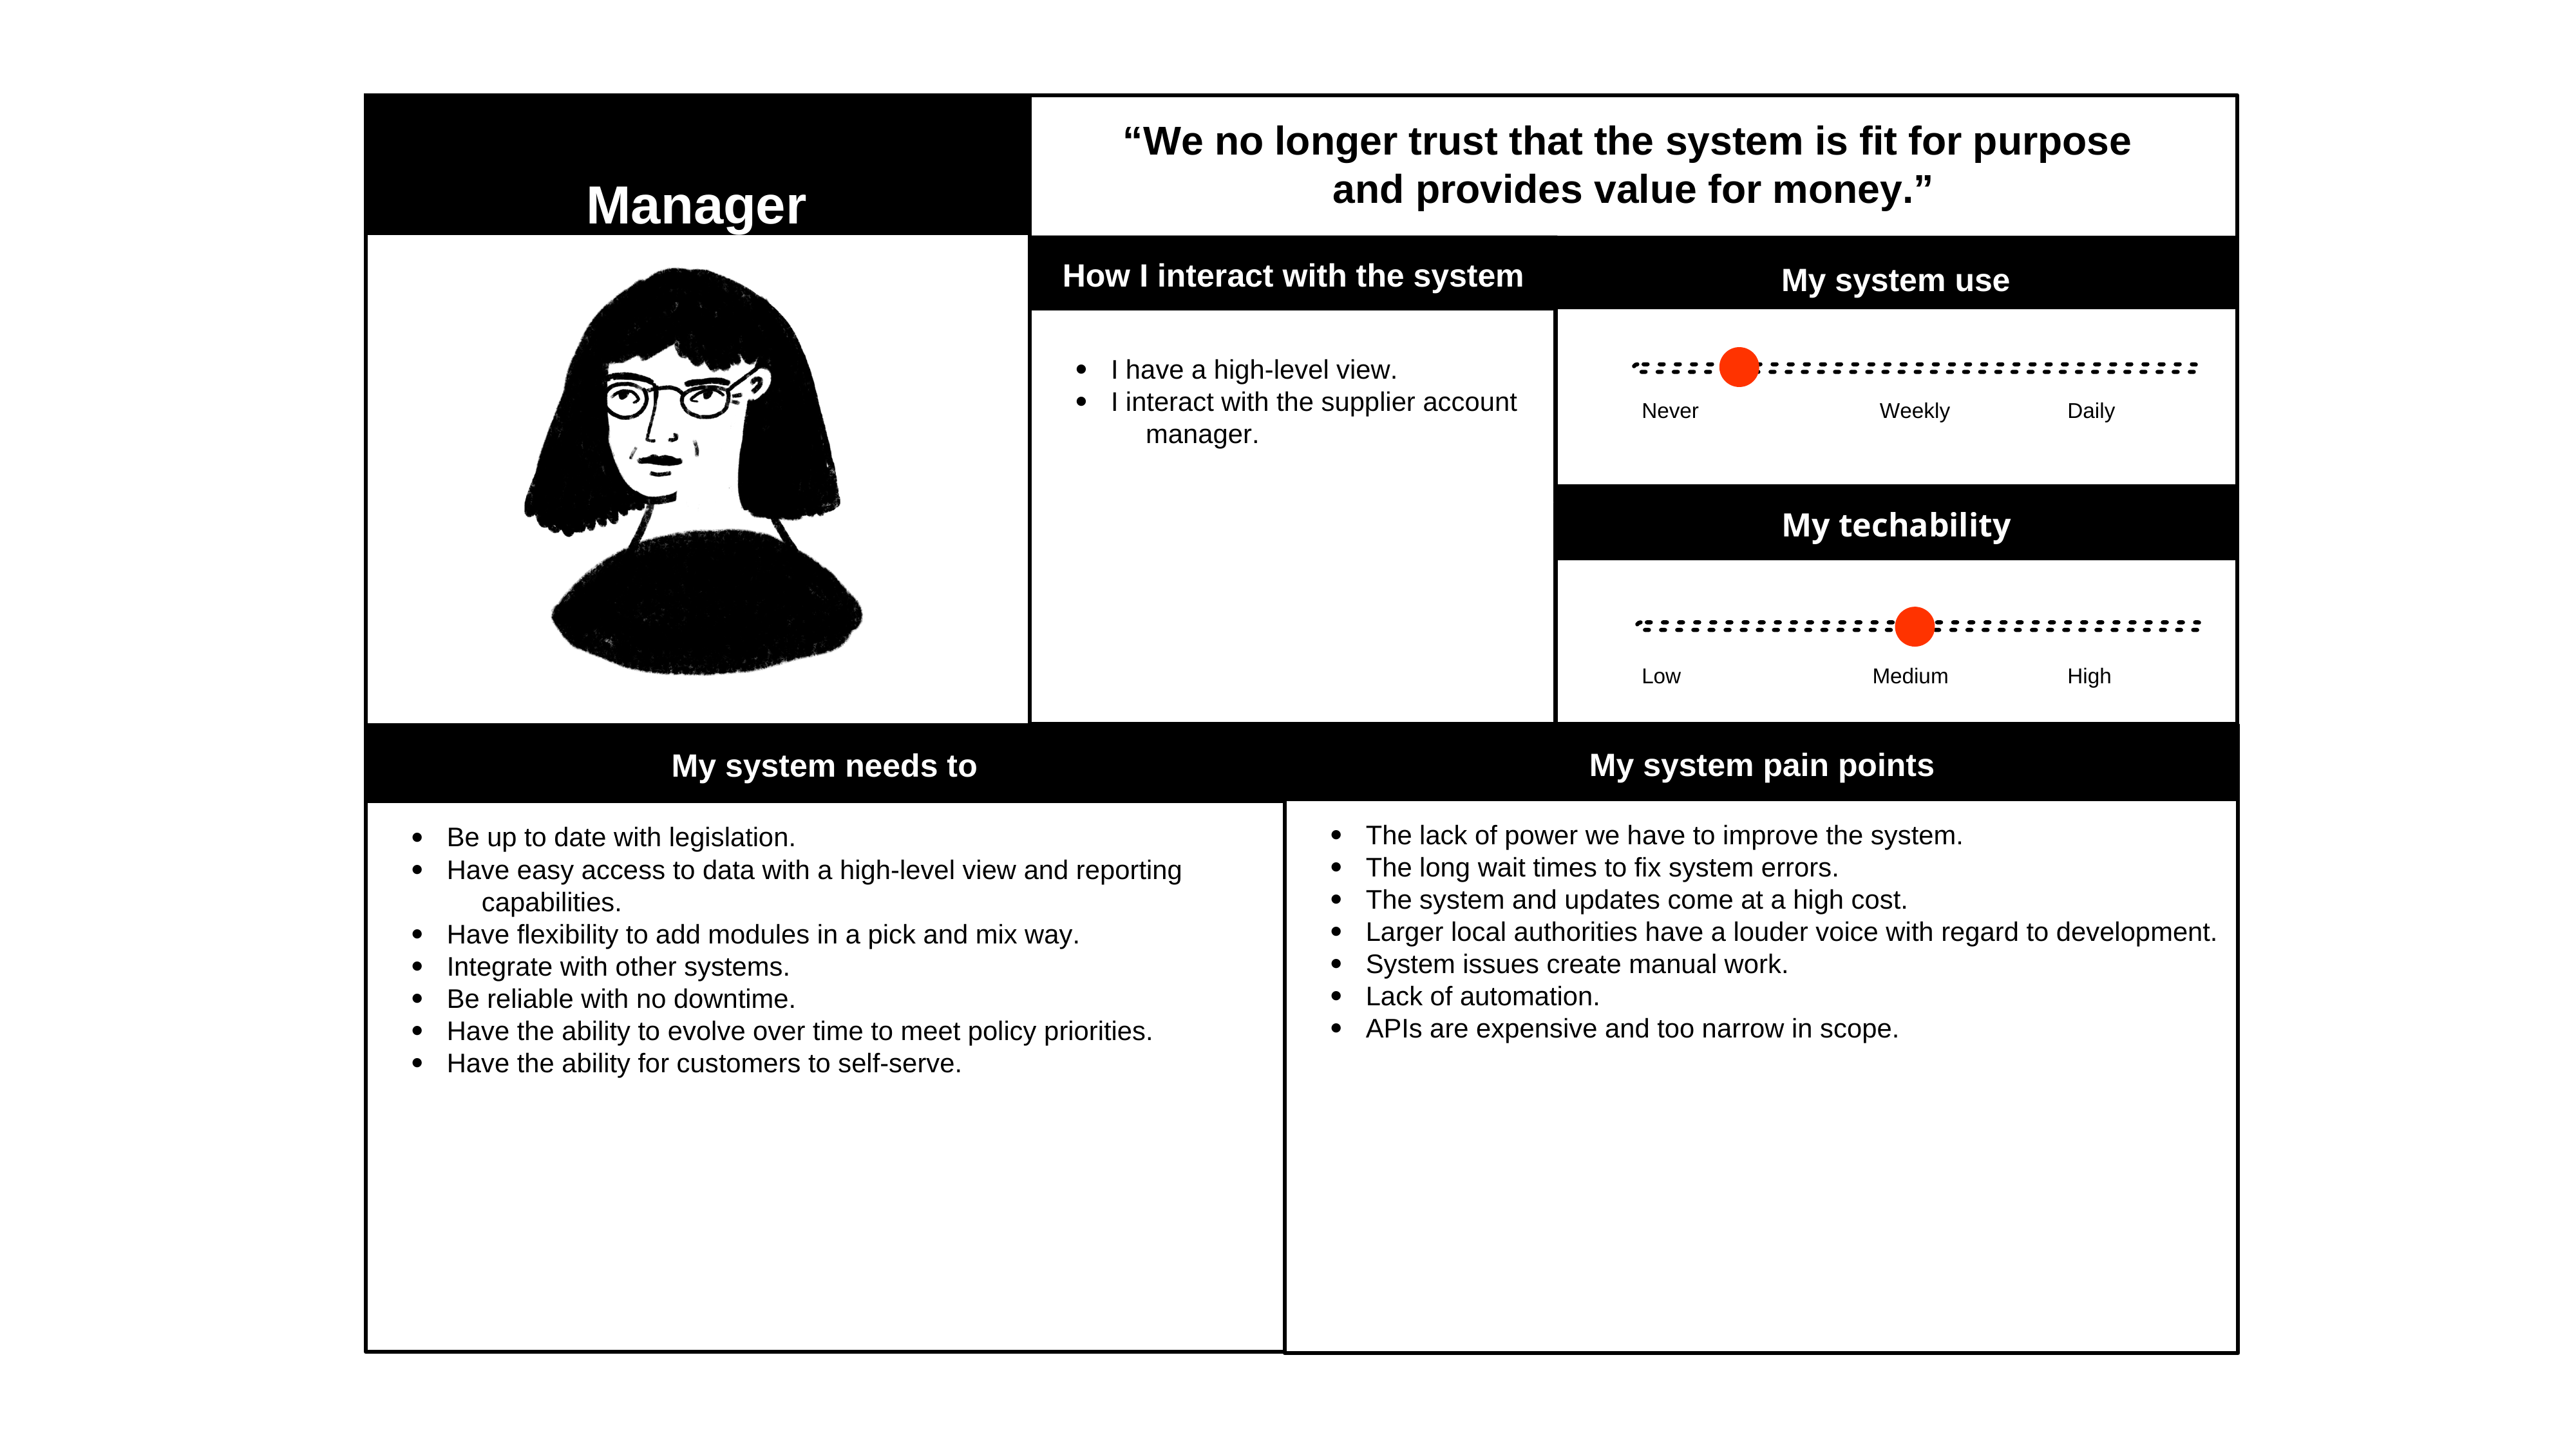

Manager
(e.g. Revenues and Benefits Manager)
“We no longer trust that the system is fit for purpose
and provides value for money.”
How I interact with the system
My system use
I have a high-level view.
I interact with the supplier account manager.
Never
Weekly
Daily
My techability
Low
Medium
High
My system pain points
My system needs to
The lack of power we have to improve the system.
The long wait times to fix system errors.
The system and updates come at a high cost.
Larger local authorities have a louder voice with regard to development.
System issues create manual work.
Lack of automation.
APIs are expensive and too narrow in scope.
Be up to date with legislation.
Have easy access to data with a high-level view and reporting capabilities.
Have flexibility to add modules in a pick and mix way.
Integrate with other systems.
Be reliable with no downtime.
Have the ability to evolve over time to meet policy priorities.
Have the ability for customers to self-serve.